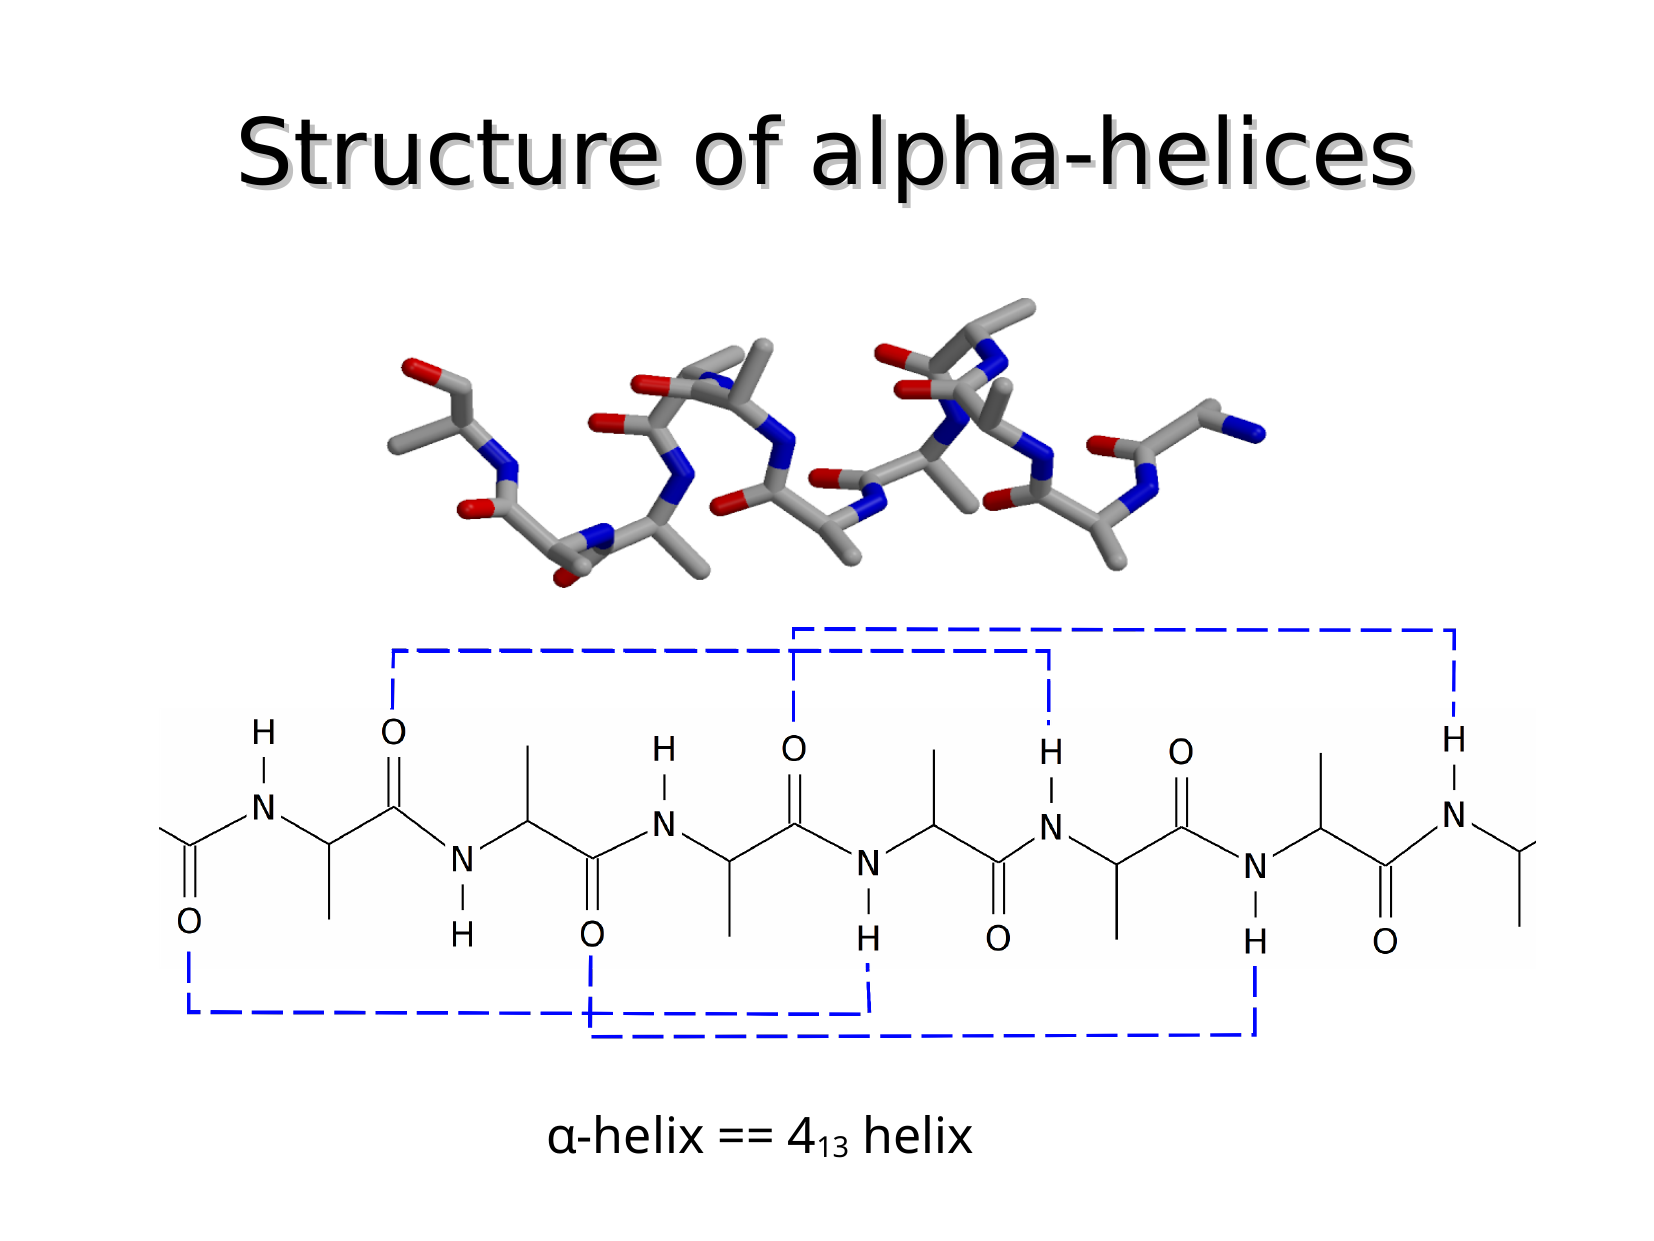

# Structure of alpha-helices
α-helix == 413 helix